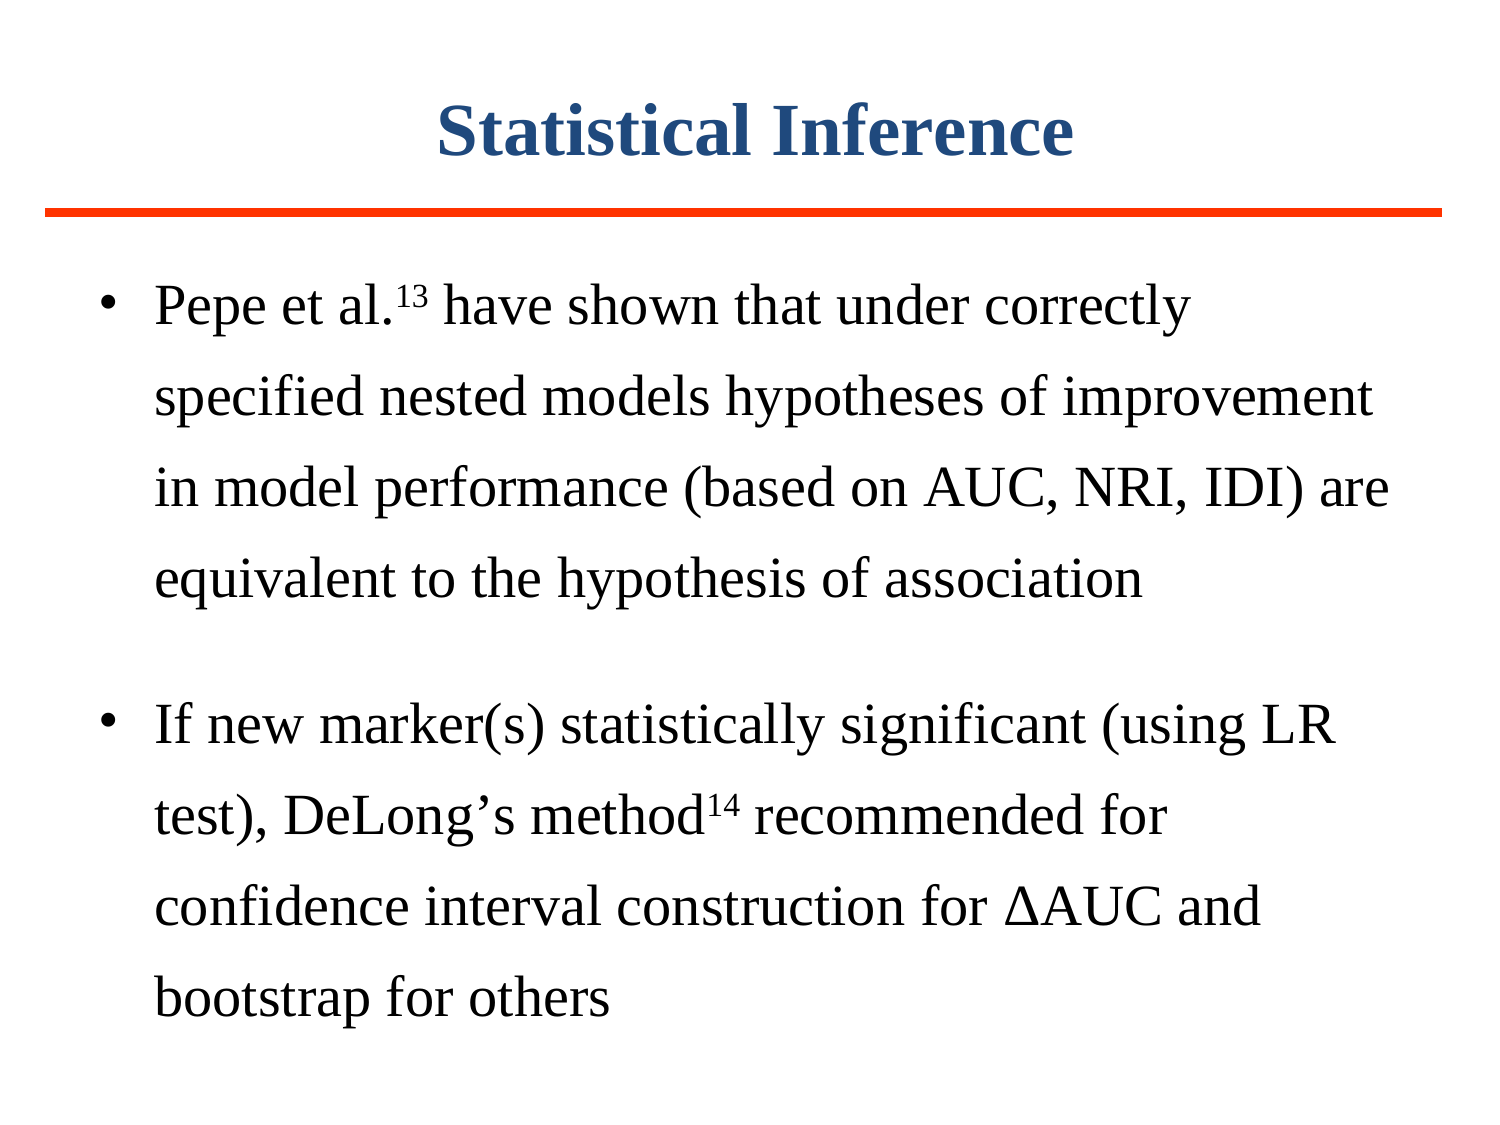

Statistical Inference
Pepe et al.13 have shown that under correctly specified nested models hypotheses of improvement in model performance (based on AUC, NRI, IDI) are equivalent to the hypothesis of association
If new marker(s) statistically significant (using LR test), DeLong’s method14 recommended for confidence interval construction for ΔAUC and bootstrap for others